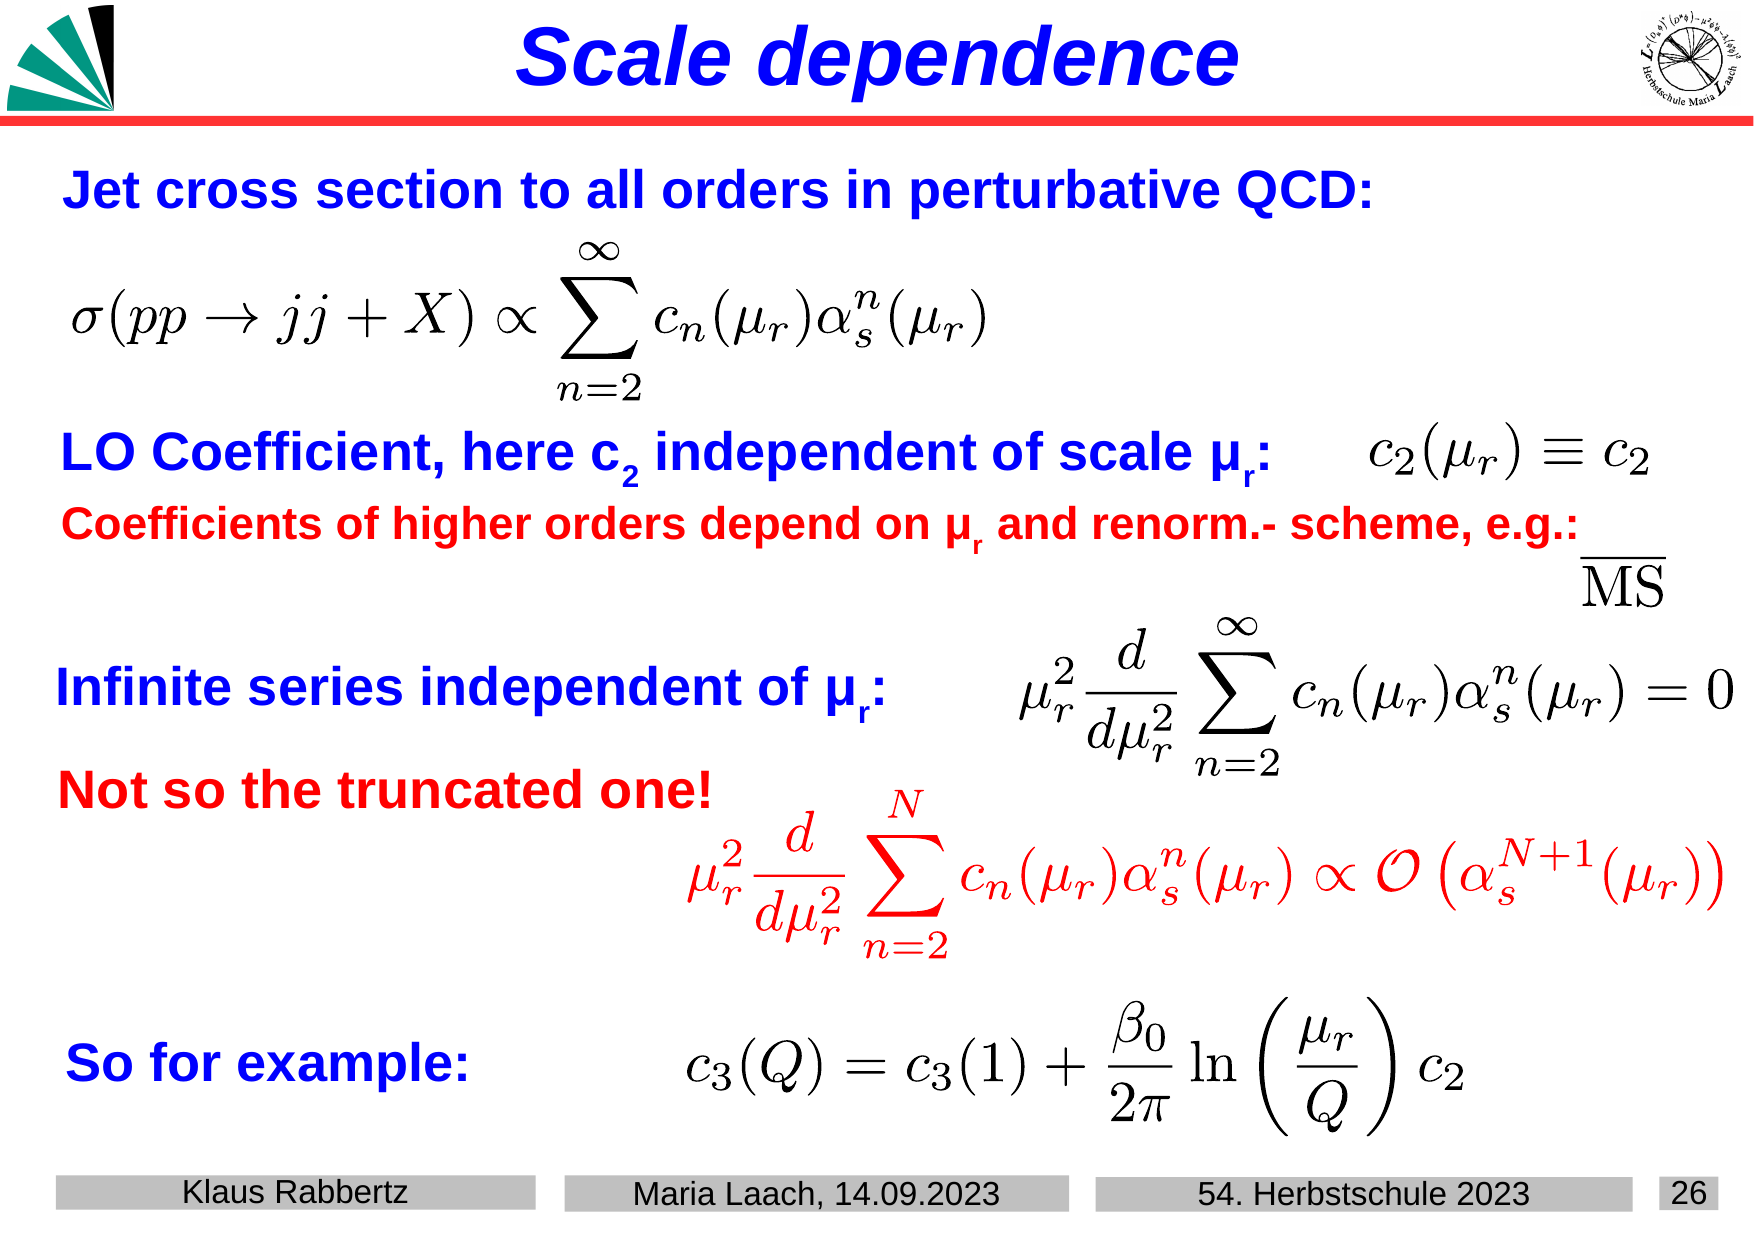

# Scale dependence
Jet cross section to all orders in perturbative QCD:
LO Coefficient, here c2 independent of scale μr:
Coefficients of higher orders depend on μr and renorm.- scheme, e.g.:
Infinite series independent of μr:
Not so the truncated one!
So for example: